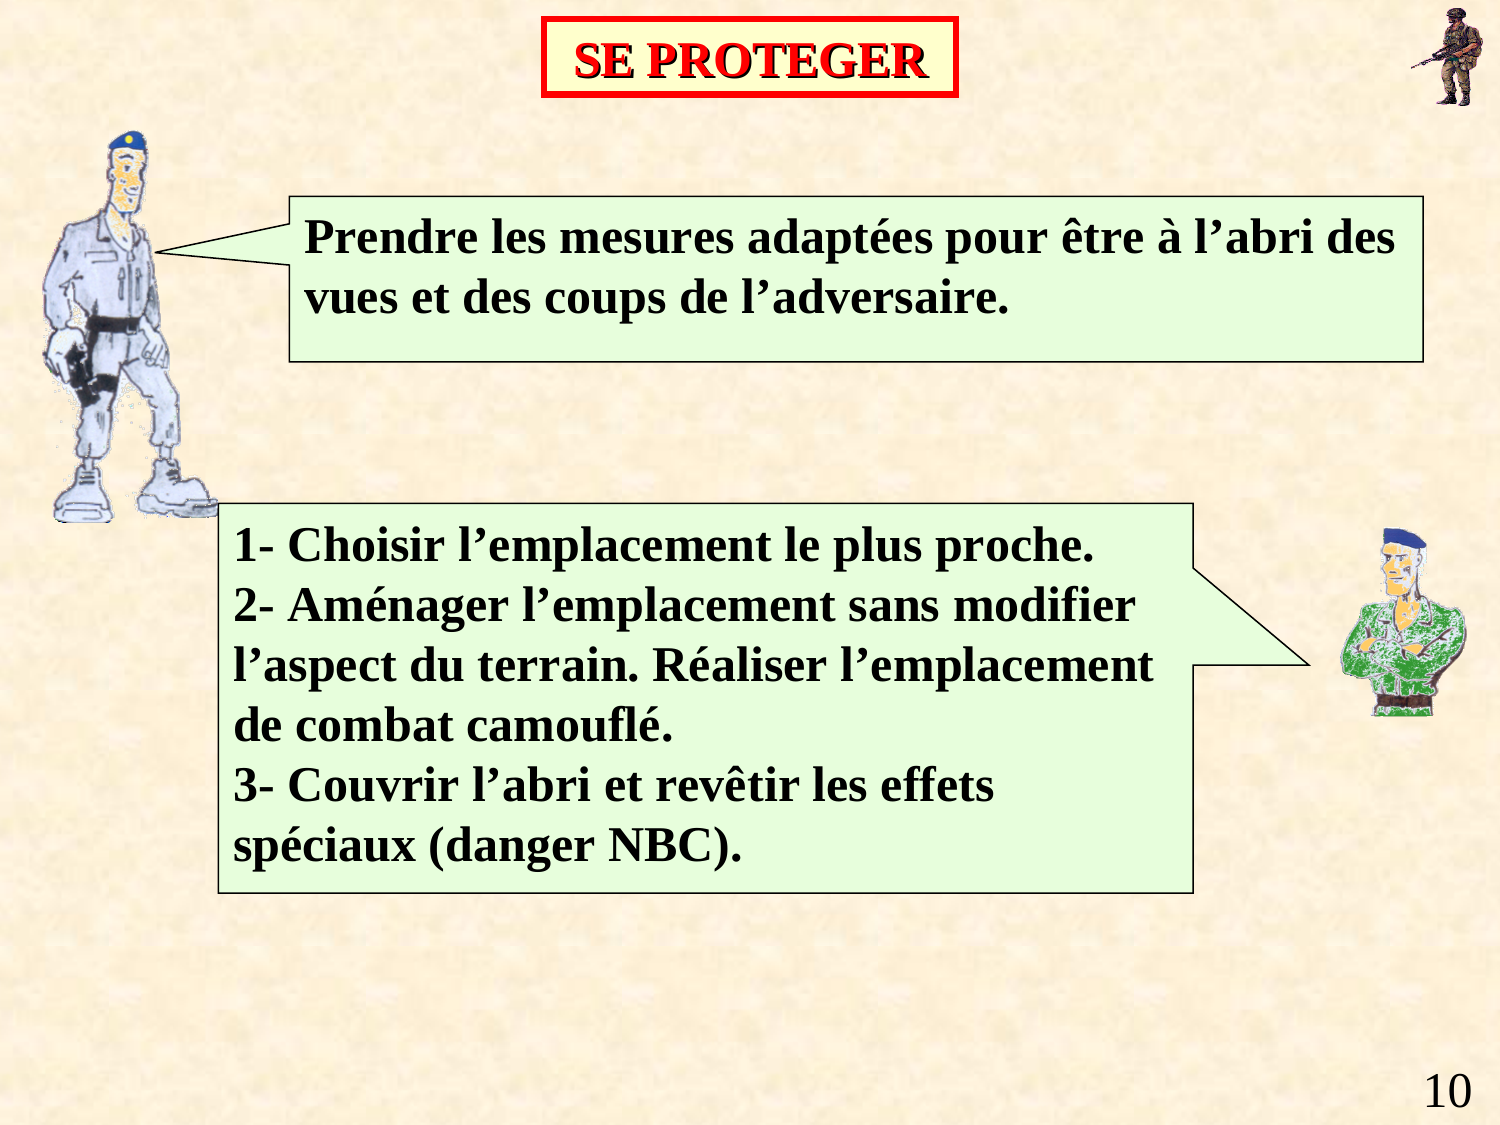

SE PROTEGER
Prendre les mesures adaptées pour être à l’abri des vues et des coups de l’adversaire.
1- Choisir l’emplacement le plus proche.
2- Aménager l’emplacement sans modifier l’aspect du terrain. Réaliser l’emplacement de combat camouflé.
3- Couvrir l’abri et revêtir les effets spéciaux (danger NBC).
10